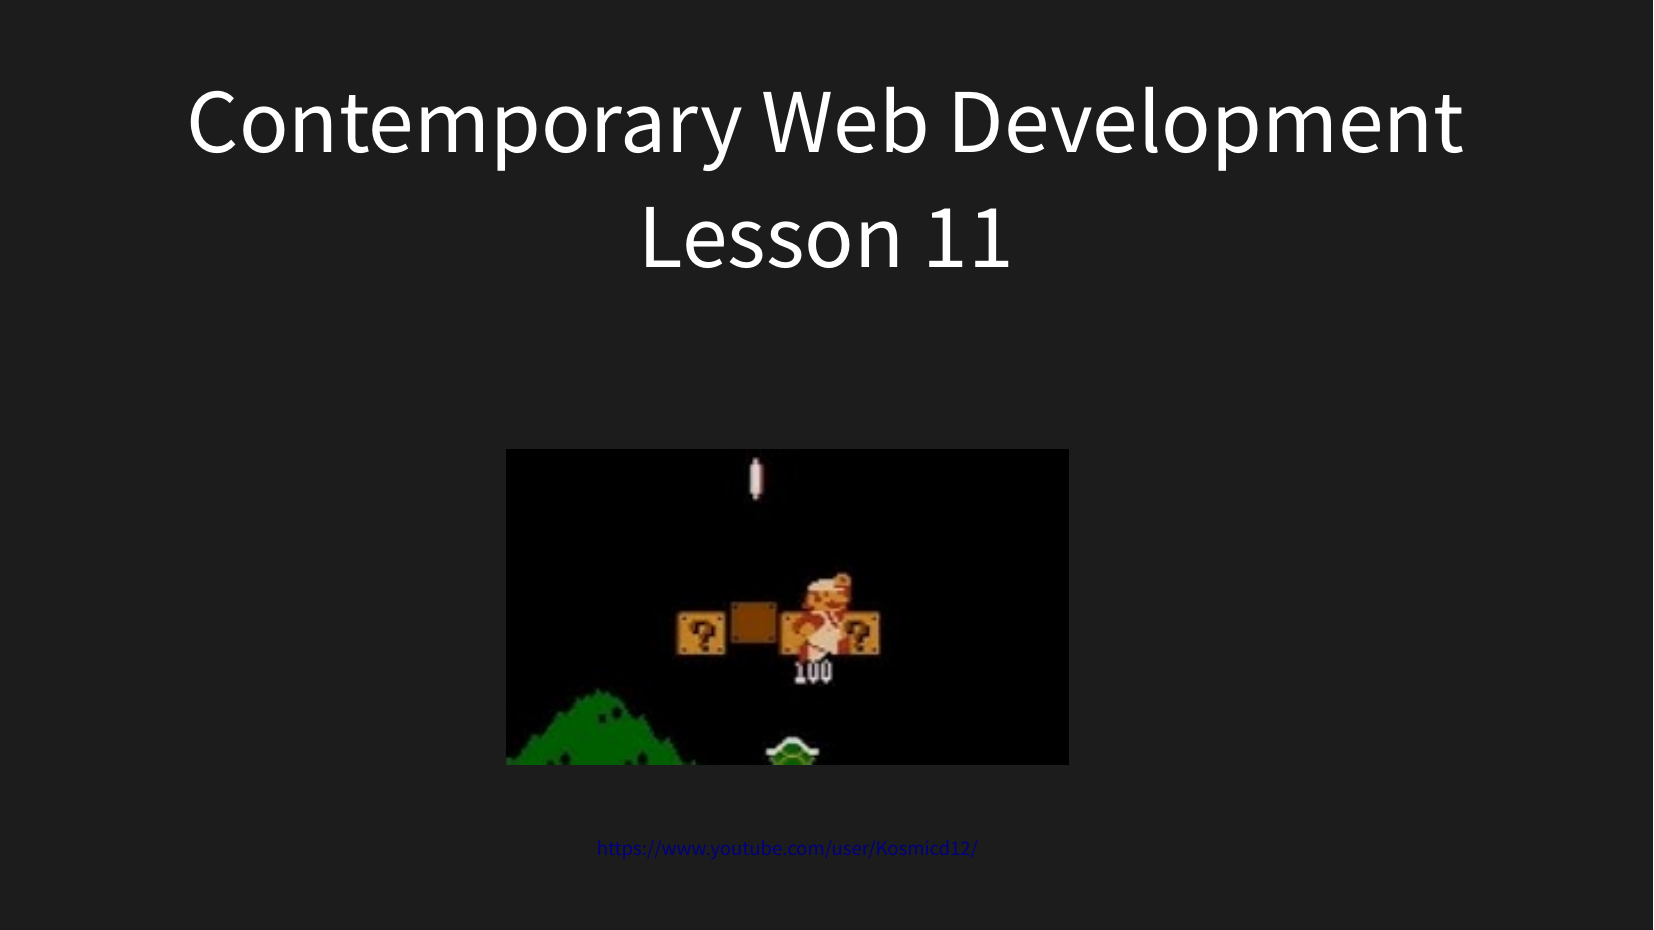

# Contemporary Web Development Lesson 11
https://www.youtube.com/user/Kosmicd12/